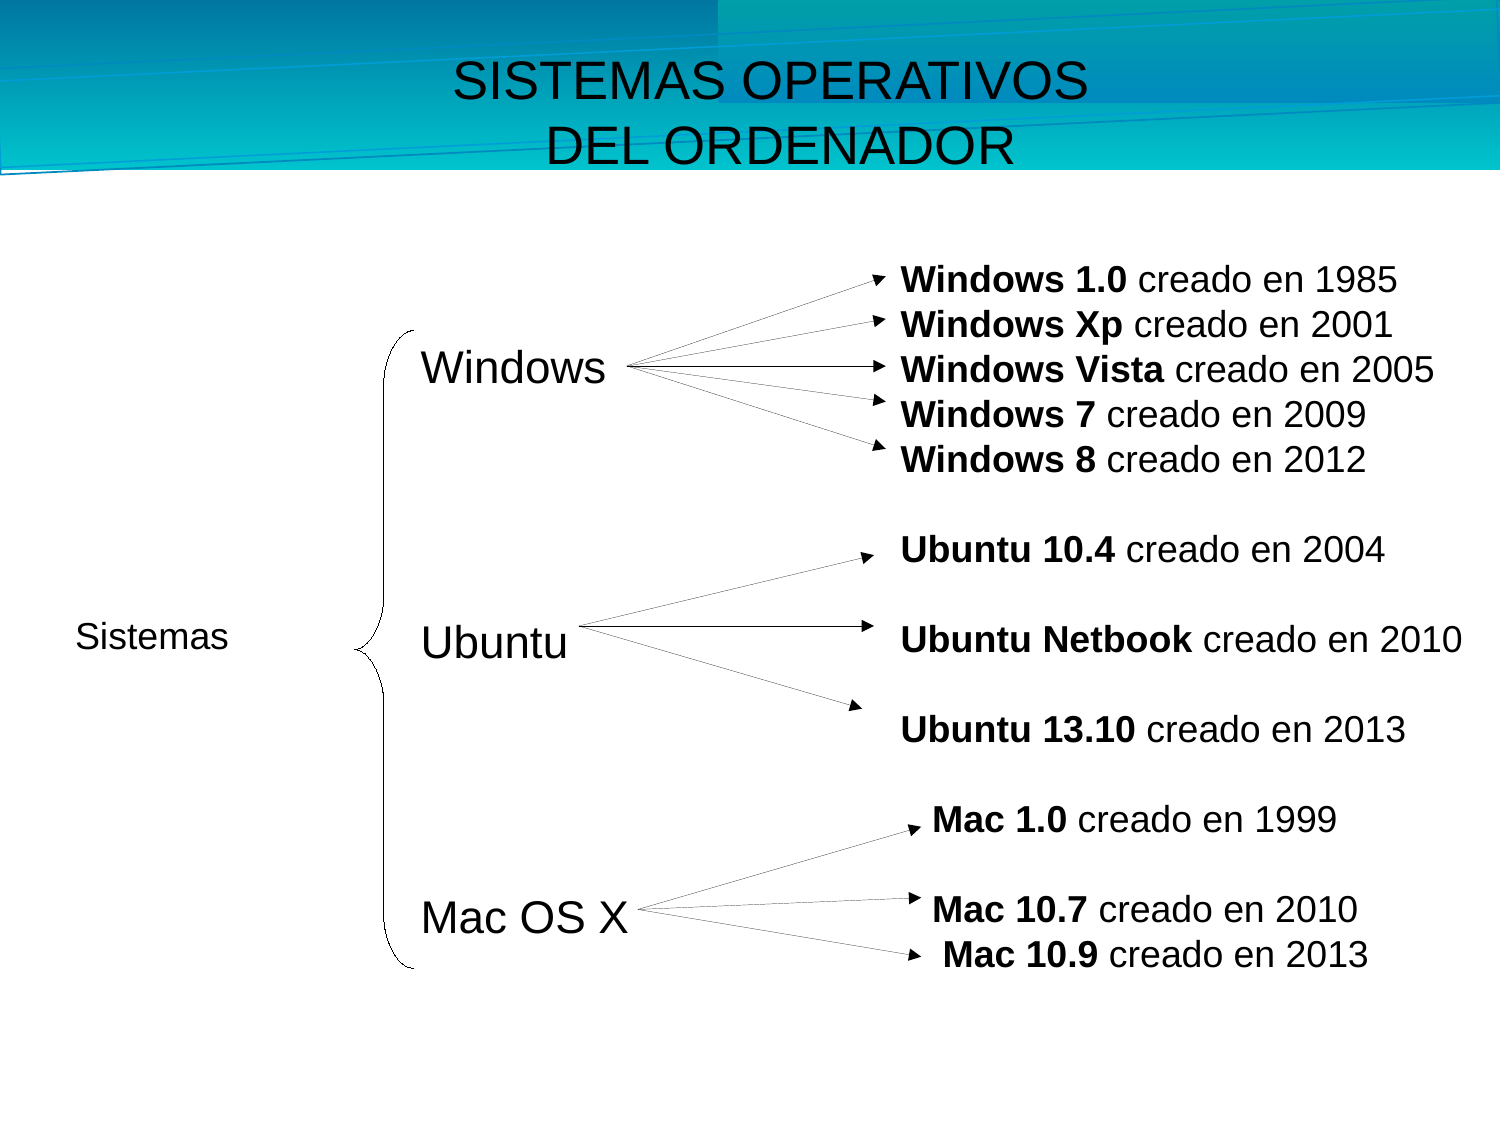

SISTEMAS OPERATIVOS
DEL ORDENADOR
Windows 1.0 creado en 1985
Windows Xp creado en 2001
Windows Vista creado en 2005
Windows 7 creado en 2009
Windows 8 creado en 2012
Ubuntu 10.4 creado en 2004
Ubuntu Netbook creado en 2010
Ubuntu 13.10 creado en 2013
 Mac 1.0 creado en 1999
 Mac 10.7 creado en 2010
 Mac 10.9 creado en 2013
Sistemas
Windows
Ubuntu
Mac OS X